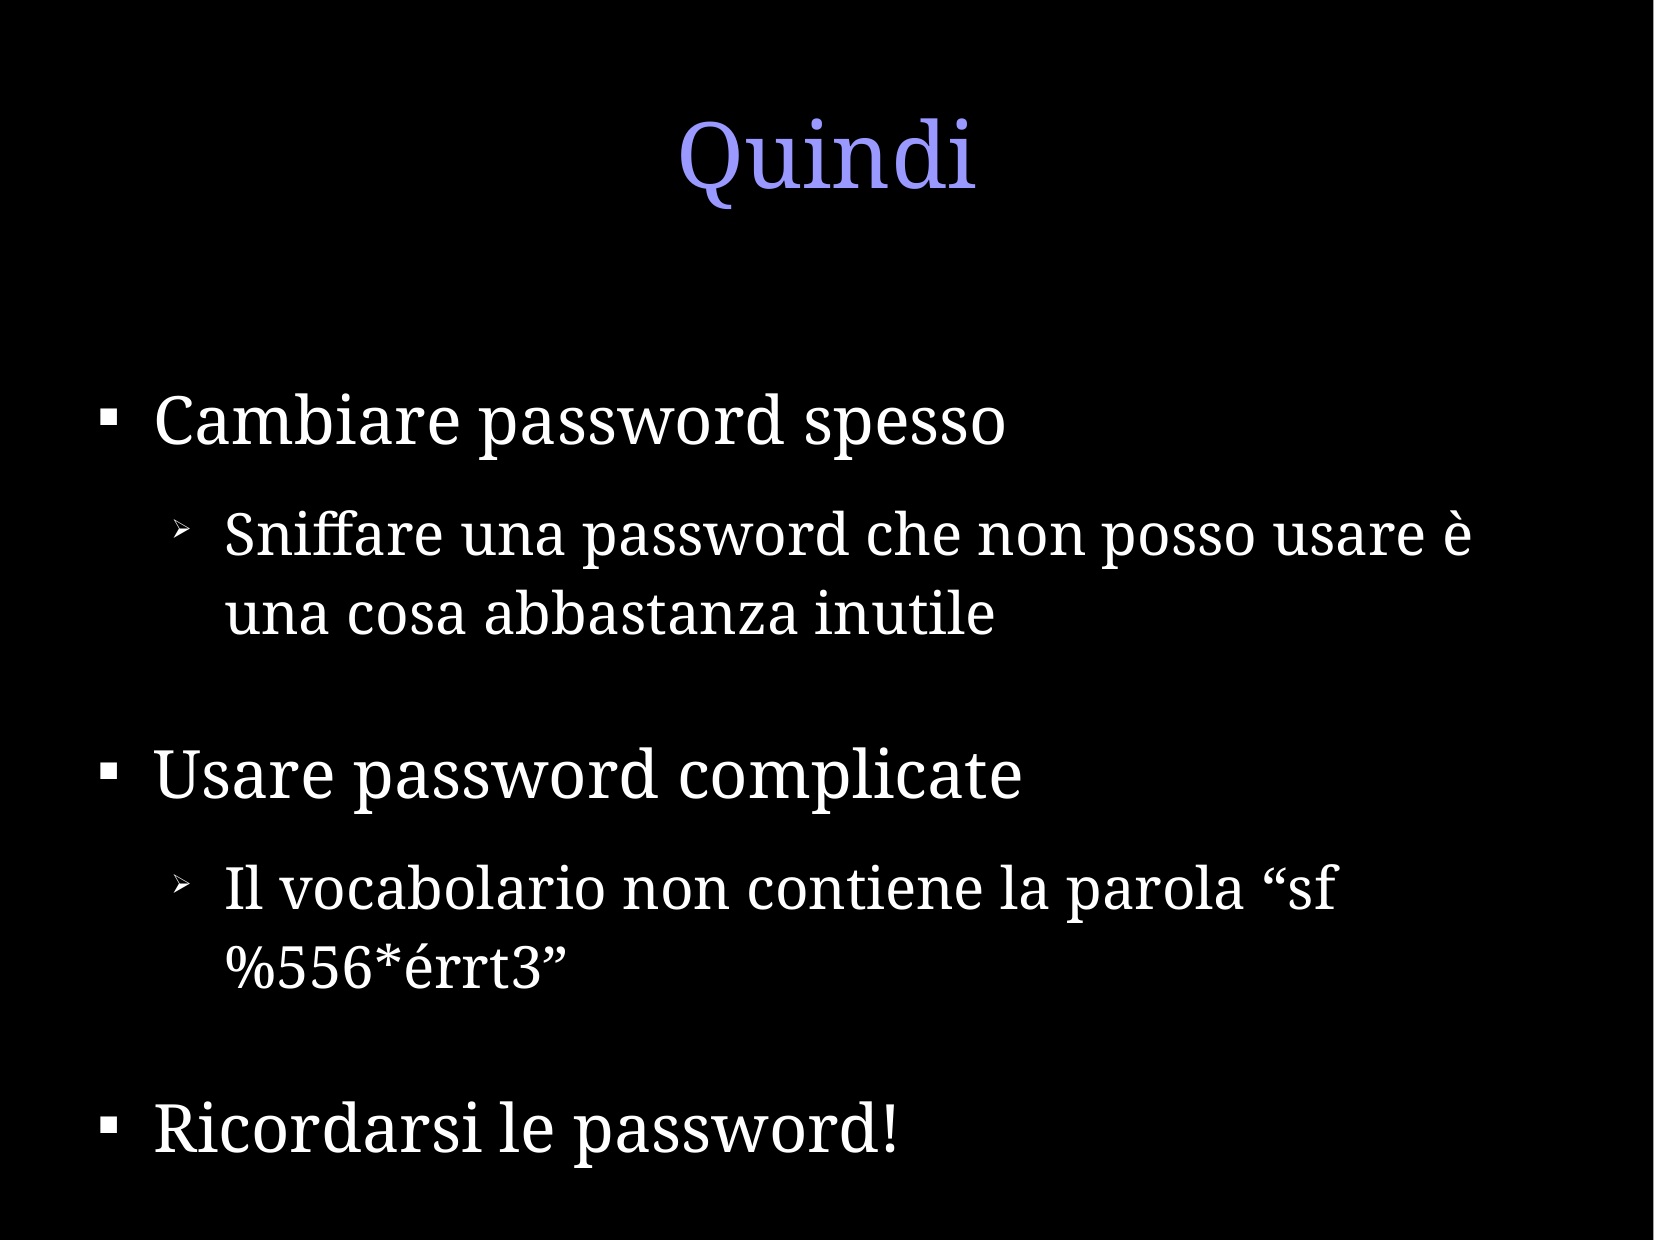

# Quindi
Cambiare password spesso
Sniffare una password che non posso usare è una cosa abbastanza inutile
Usare password complicate
Il vocabolario non contiene la parola “sf%556*érrt3”
Ricordarsi le password!